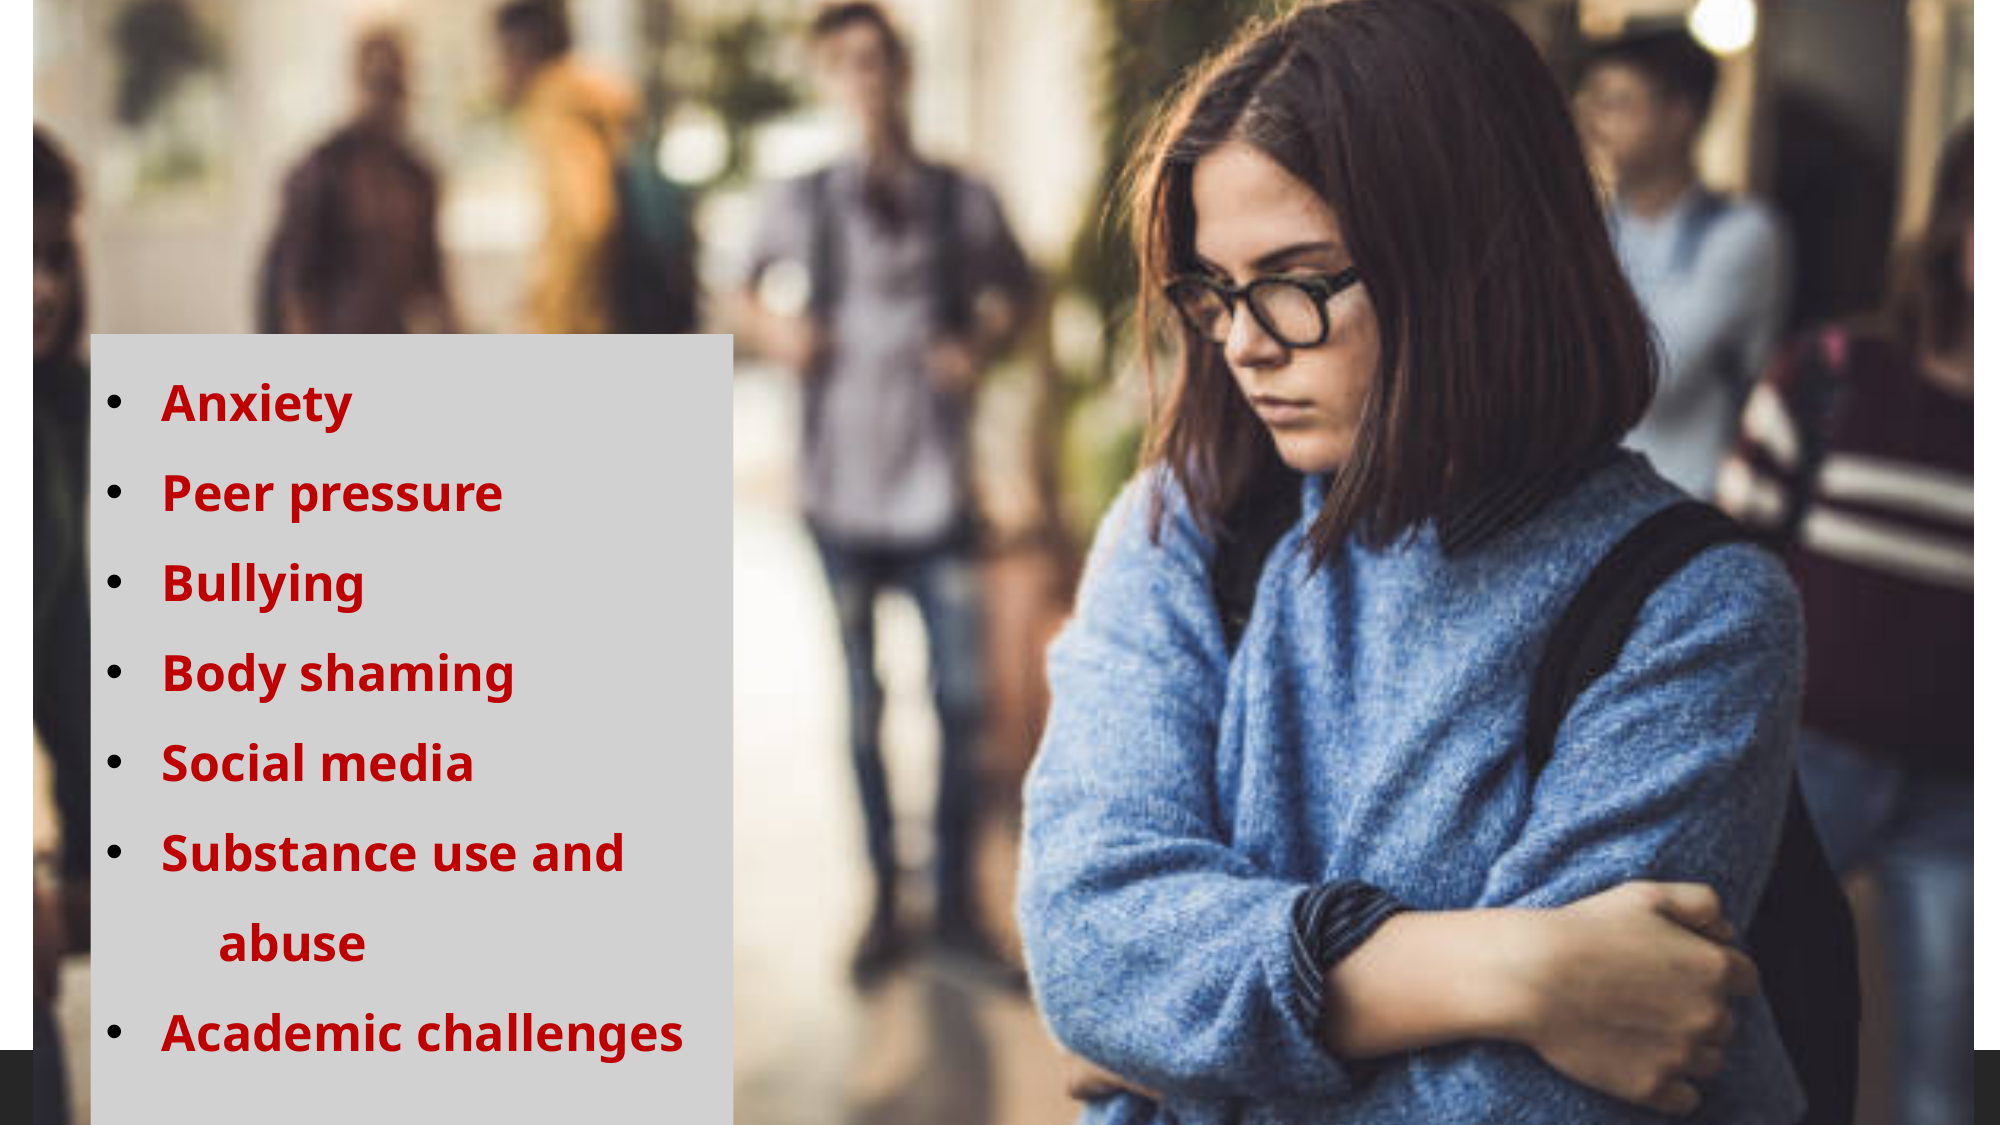

Anxiety
Peer pressure
Bullying
Body shaming
Social media
Substance use and abuse
Academic challenges …